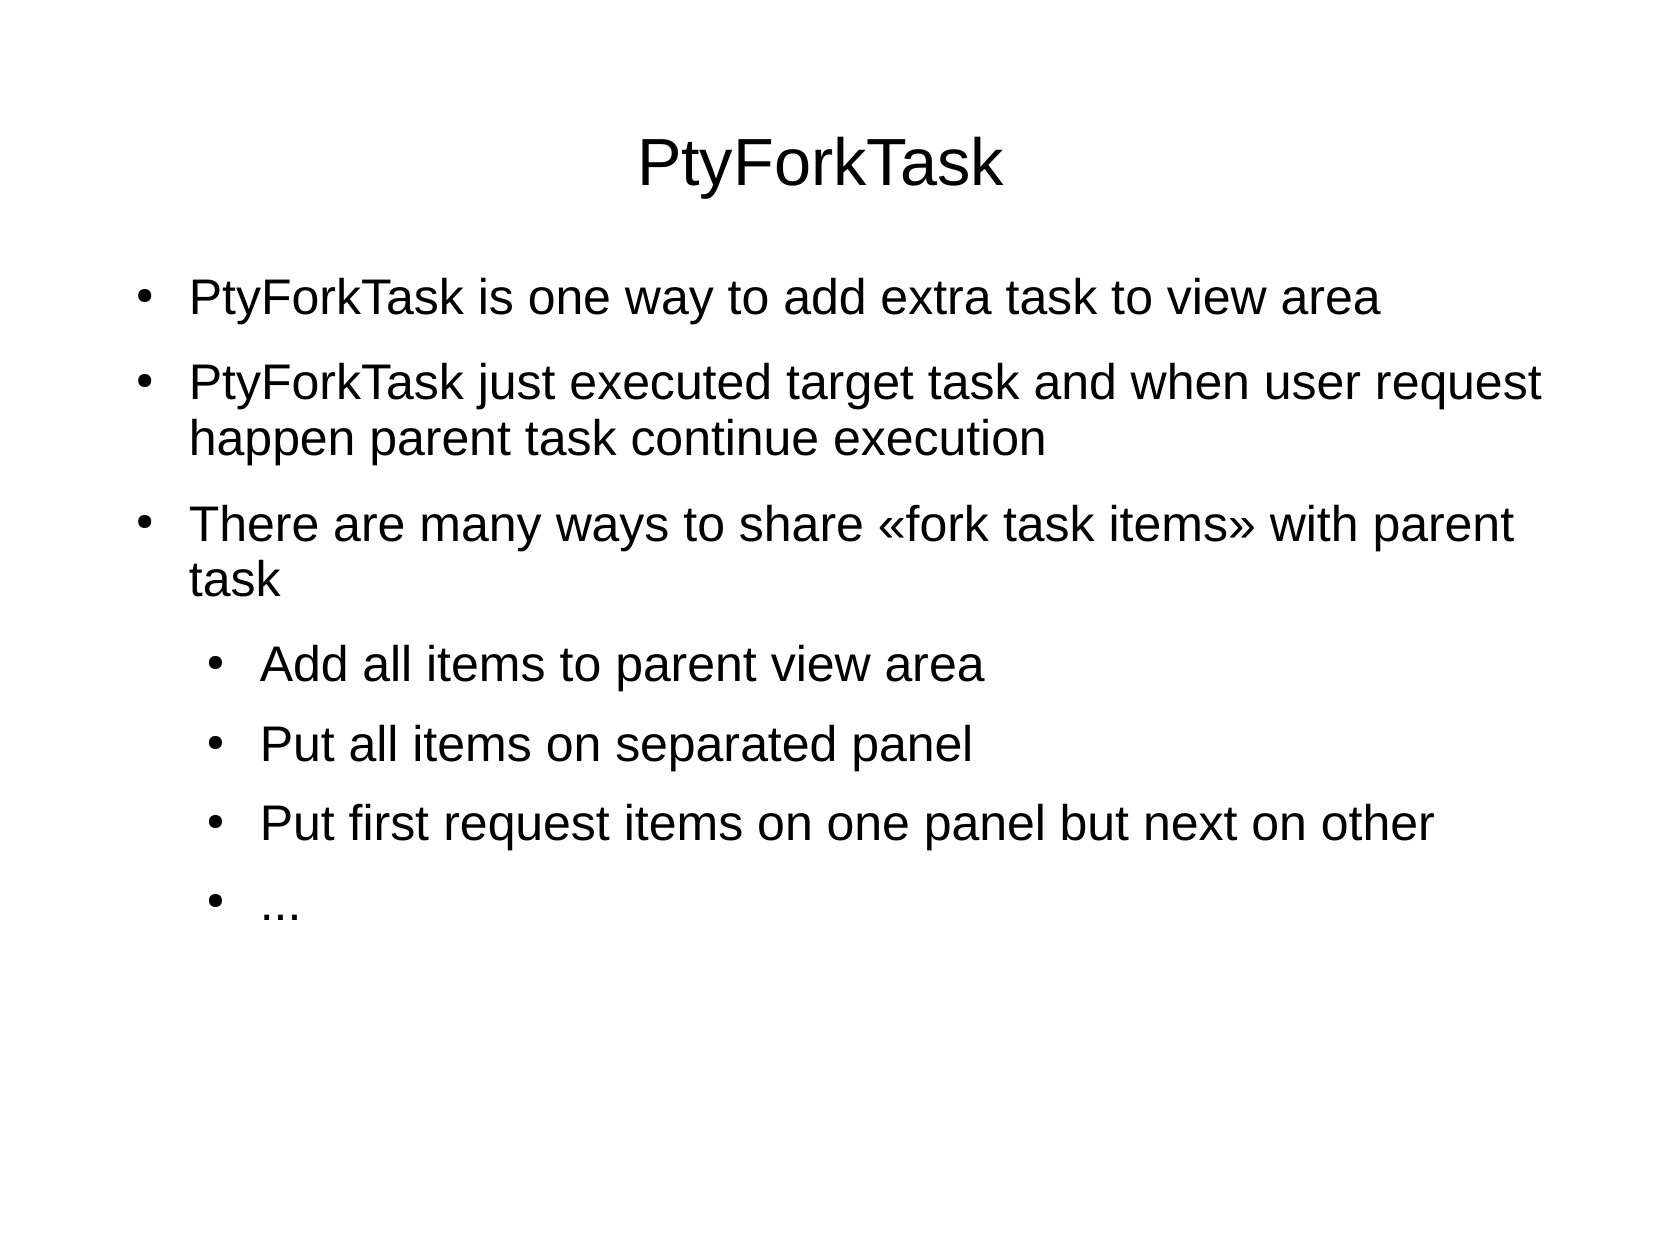

# PtyForkTask
PtyForkTask is one way to add extra task to view area
PtyForkTask just executed target task and when user request happen parent task continue execution
There are many ways to share «fork task items» with parent task
Add all items to parent view area
Put all items on separated panel
Put first request items on one panel but next on other
...